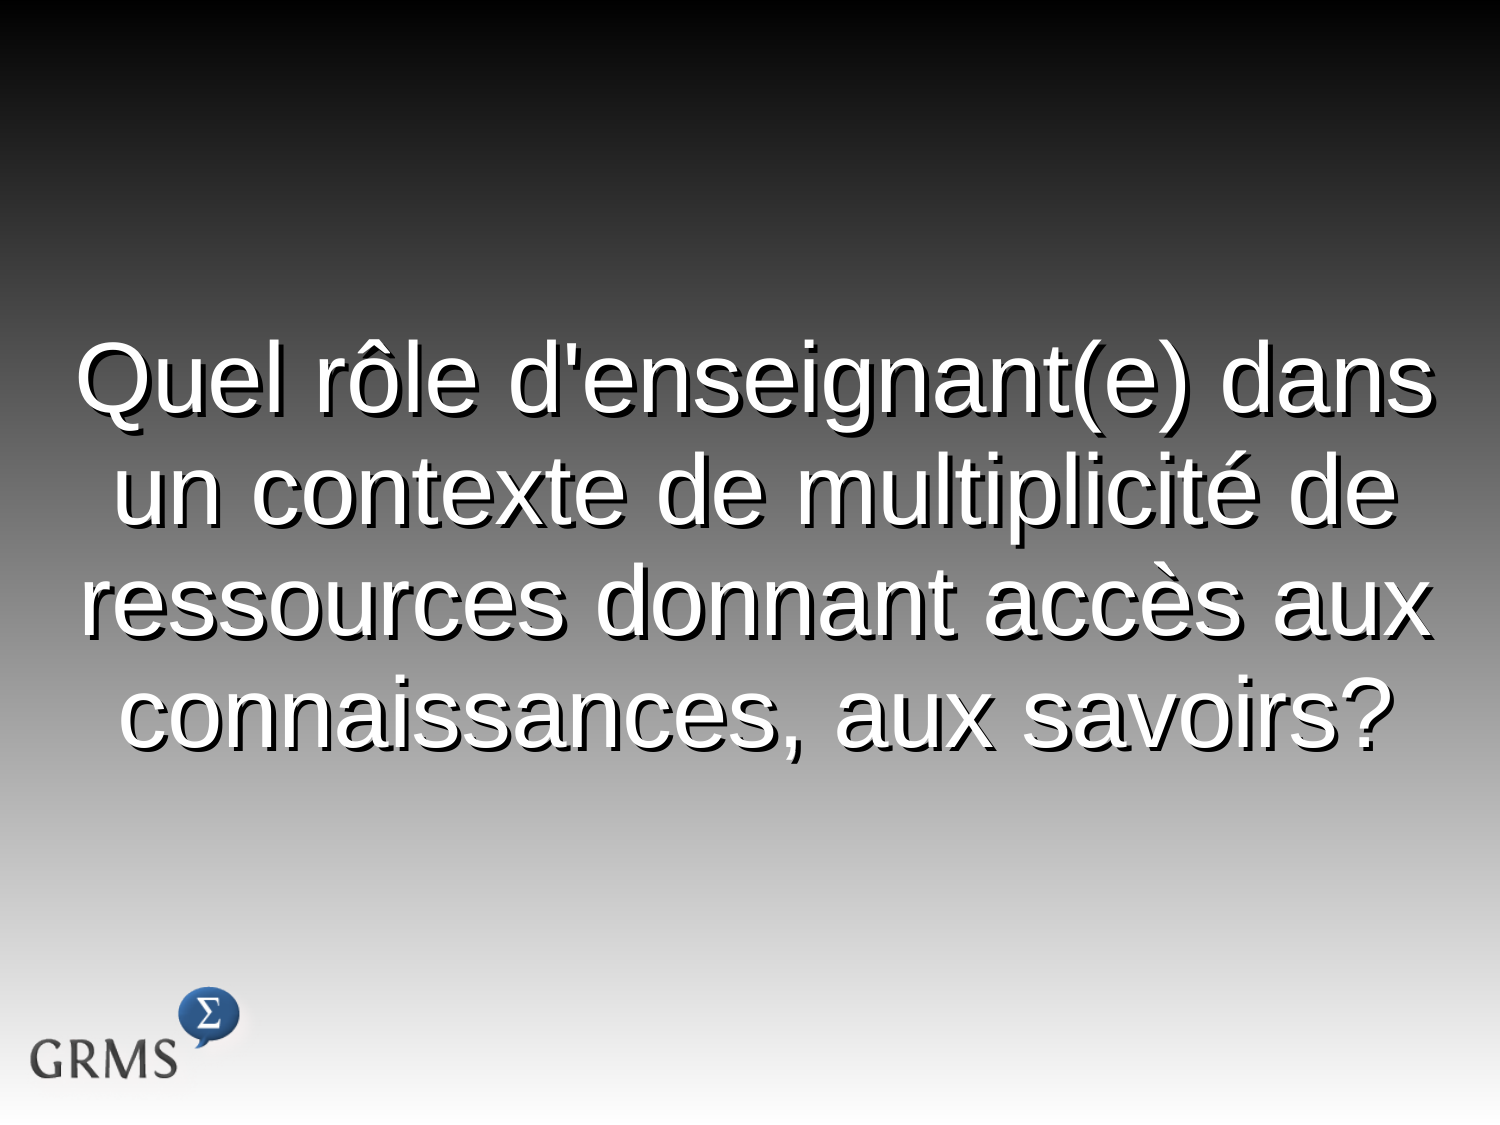

# Quel rôle d'enseignant(e) dans un contexte de multiplicité de ressources donnant accès aux connaissances, aux savoirs?